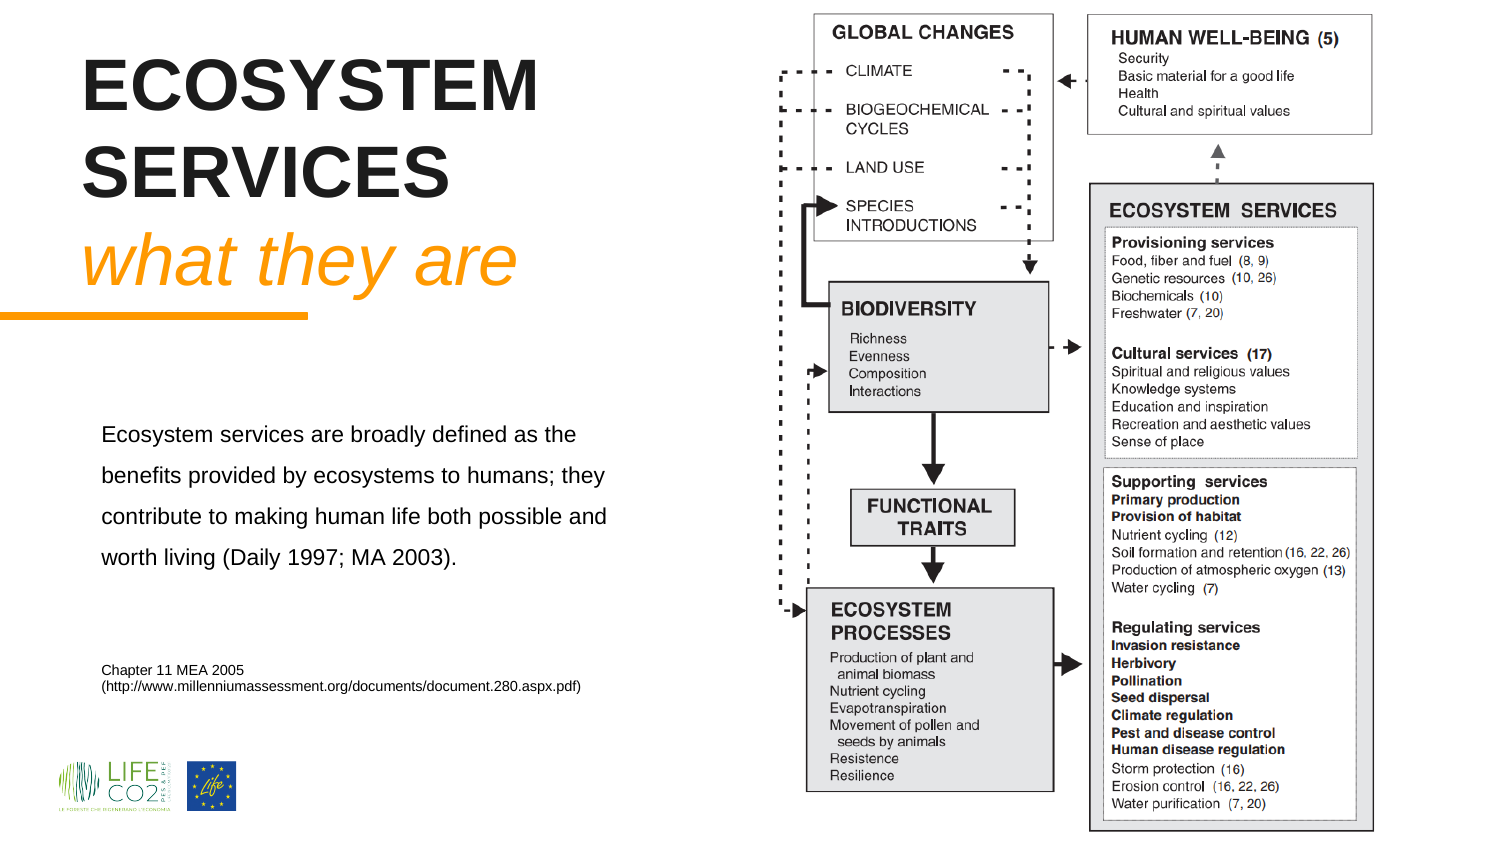

ECOSYSTEM SERVICES what they are
Ecosystem services are broadly defined as the benefits provided by ecosystems to humans; they contribute to making human life both possible and worth living (Daily 1997; MA 2003).
Chapter 11 MEA 2005
(http://www.millenniumassessment.org/documents/document.280.aspx.pdf)